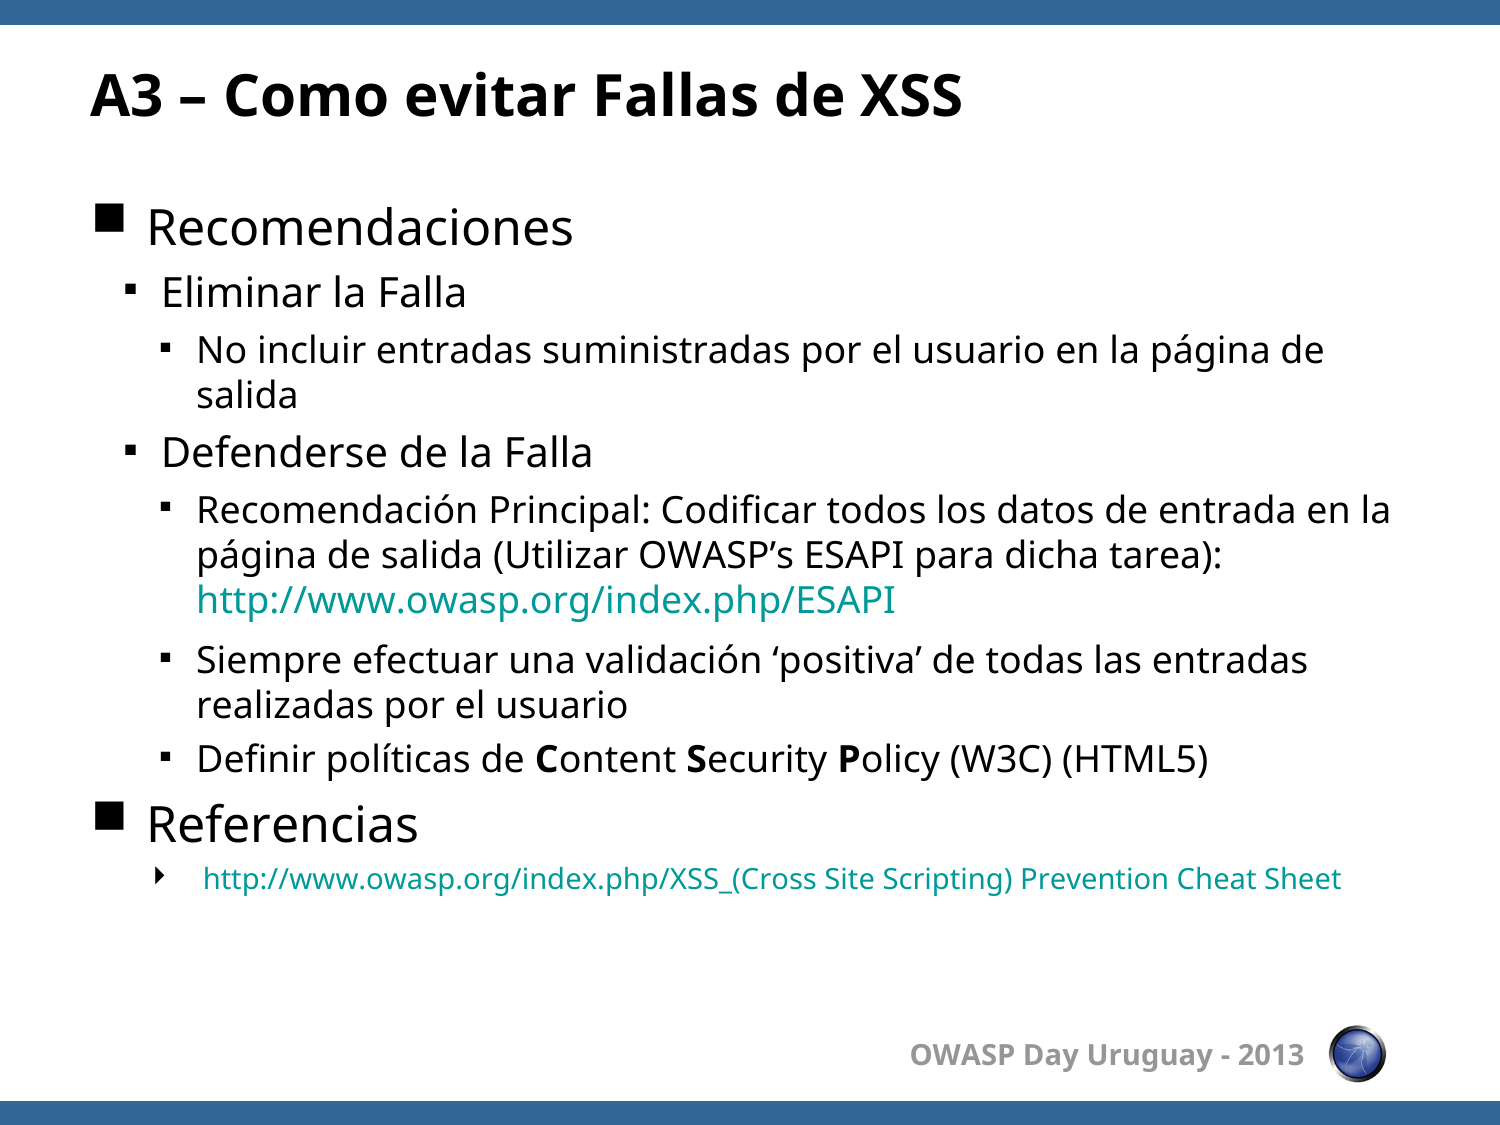

# A3 – Como evitar Fallas de XSS
Recomendaciones
Eliminar la Falla
No incluir entradas suministradas por el usuario en la página de salida
Defenderse de la Falla
Recomendación Principal: Codificar todos los datos de entrada en la página de salida (Utilizar OWASP’s ESAPI para dicha tarea): http://www.owasp.org/index.php/ESAPI
Siempre efectuar una validación ‘positiva’ de todas las entradas realizadas por el usuario
Definir políticas de Content Security Policy (W3C) (HTML5)
Referencias
http://www.owasp.org/index.php/XSS_(Cross Site Scripting) Prevention Cheat Sheet